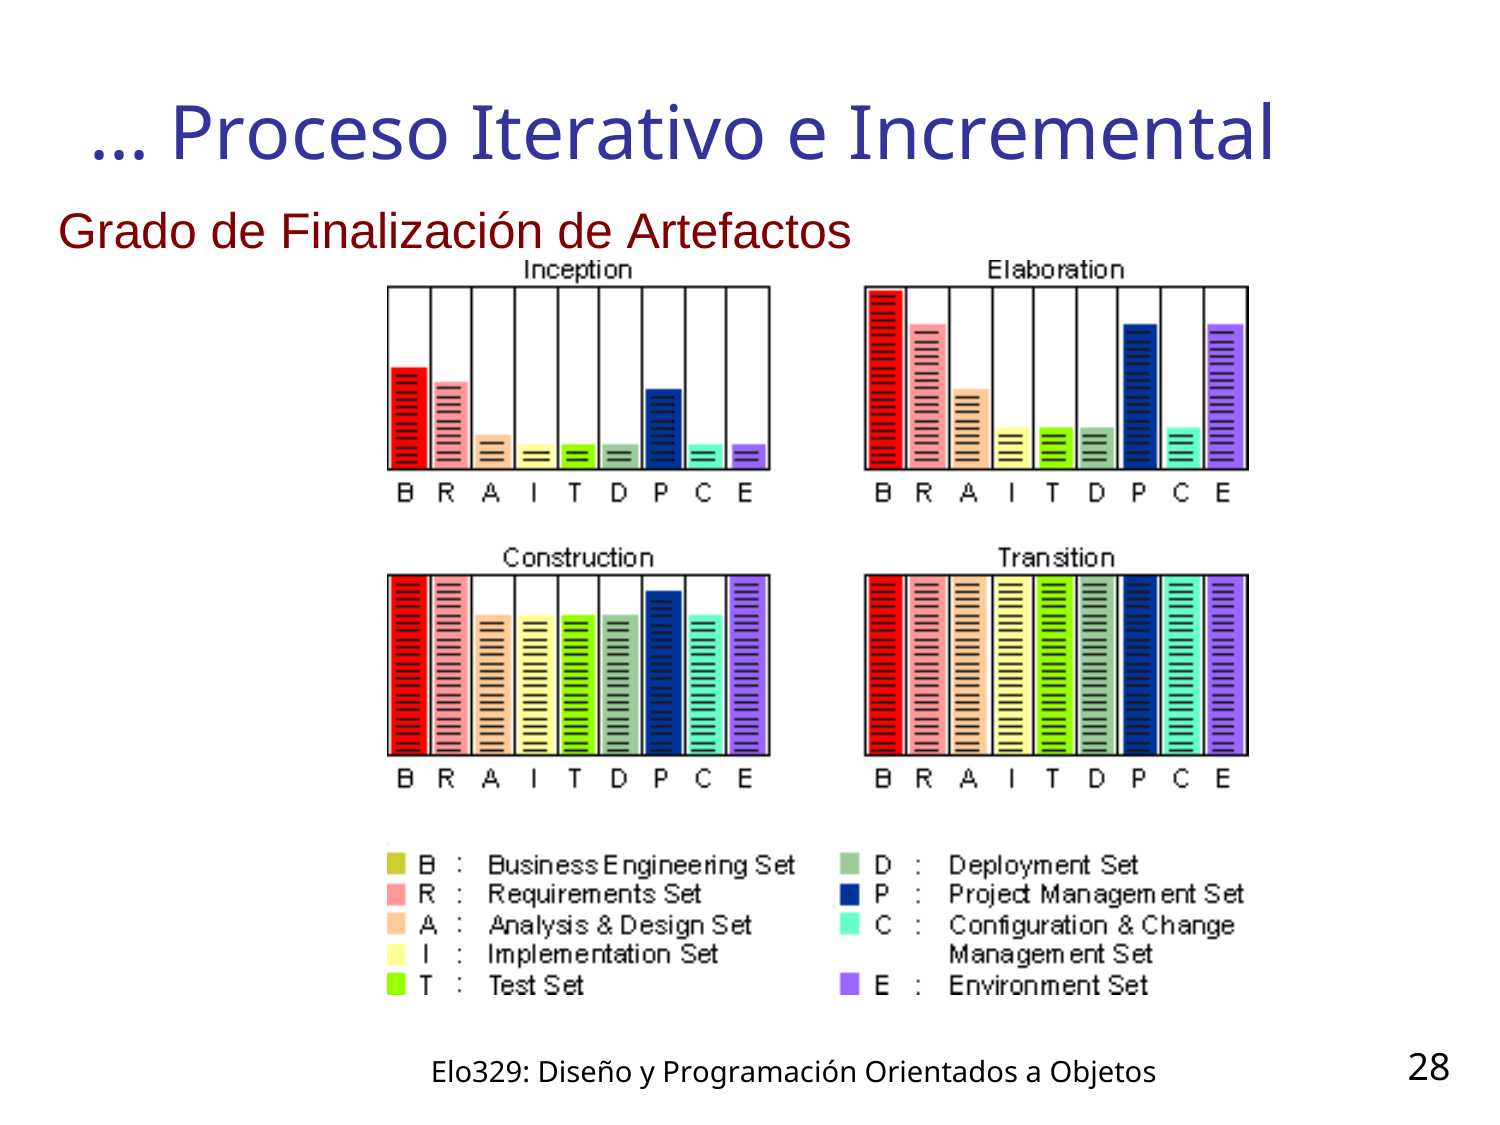

# ... Proceso Iterativo e Incremental
Grado de Finalización de Artefactos
ELO329: Diseño y Programación Orientadas a Objetos
28